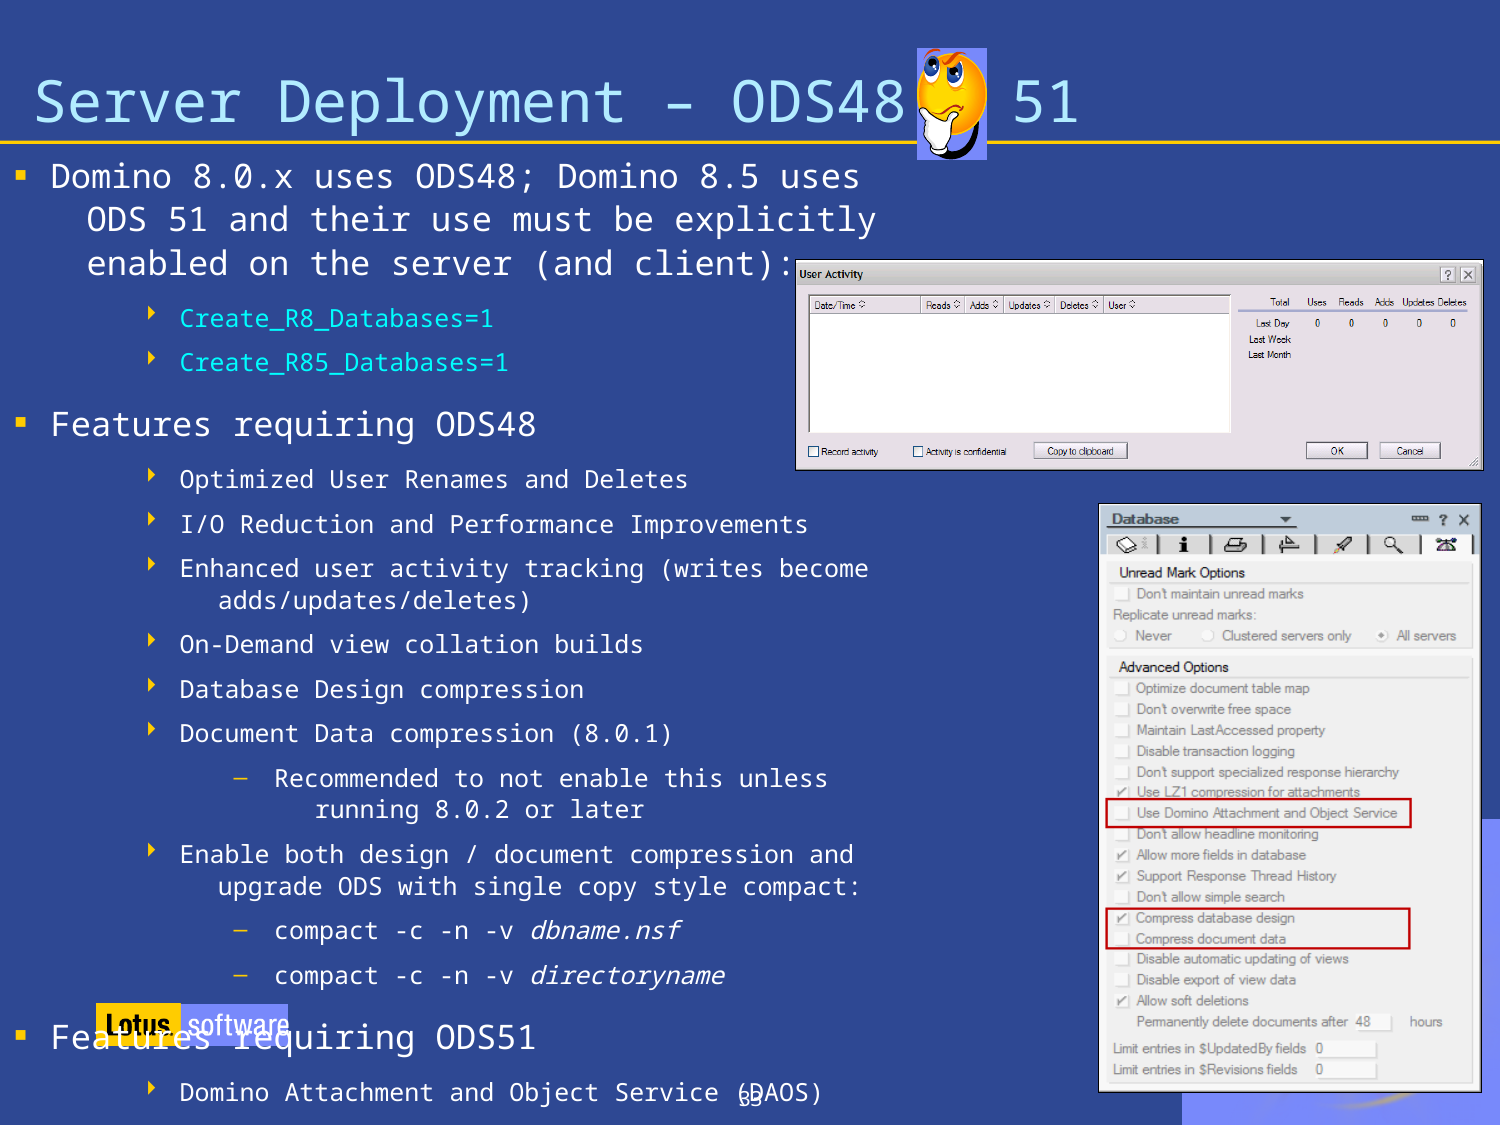

# Server Deployment – ODS48 / 51
Domino 8.0.x uses ODS48; Domino 8.5 uses ODS 51 and their use must be explicitly enabled on the server (and client):
Create_R8_Databases=1
Create_R85_Databases=1
Features requiring ODS48
Optimized User Renames and Deletes
I/O Reduction and Performance Improvements
Enhanced user activity tracking (writes become adds/updates/deletes)
On-Demand view collation builds
Database Design compression
Document Data compression (8.0.1)‏
Recommended to not enable this unless running 8.0.2 or later
Enable both design / document compression and upgrade ODS with single copy style compact:
compact -c -n -v dbname.nsf
compact -c -n -v directoryname
Features requiring ODS51
Domino Attachment and Object Service (DAOS)
33